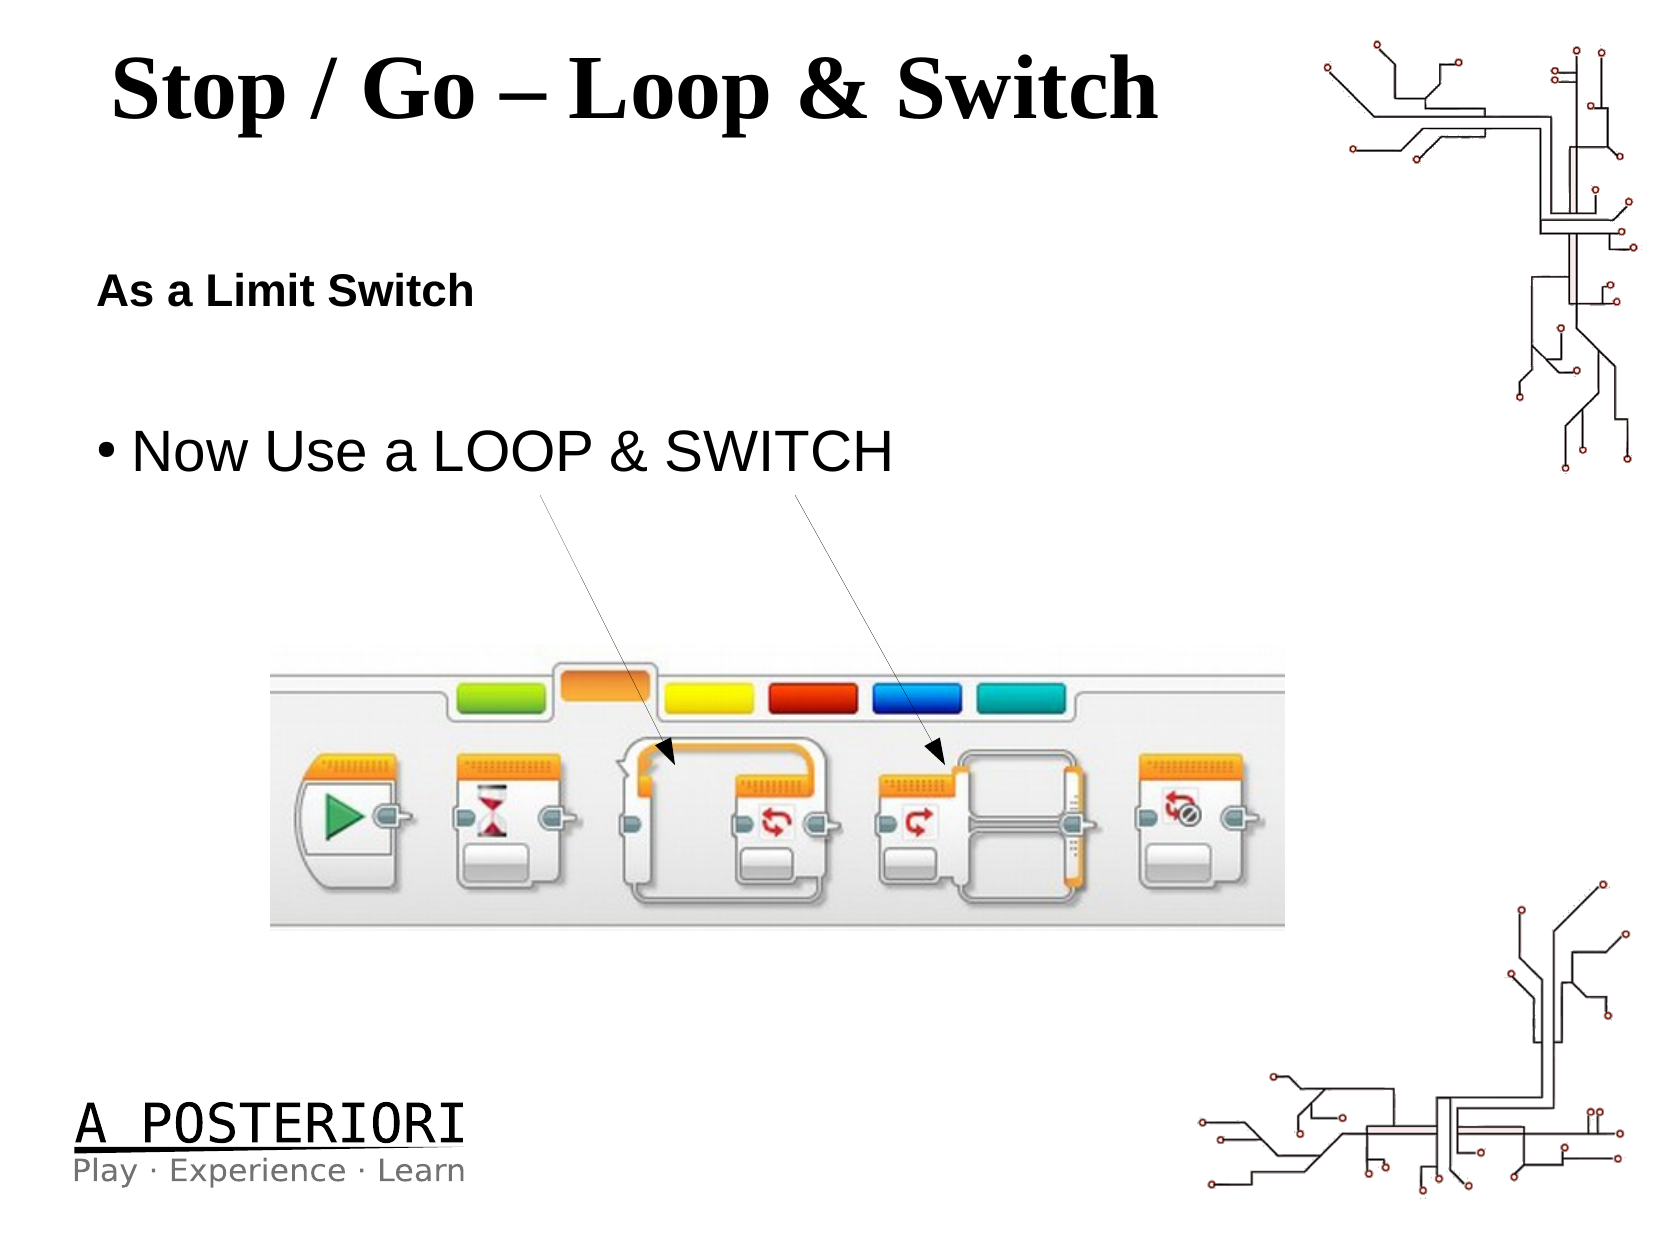

# Stop / Go – Loop & Switch
As a Limit Switch
Now Use a LOOP & SWITCH